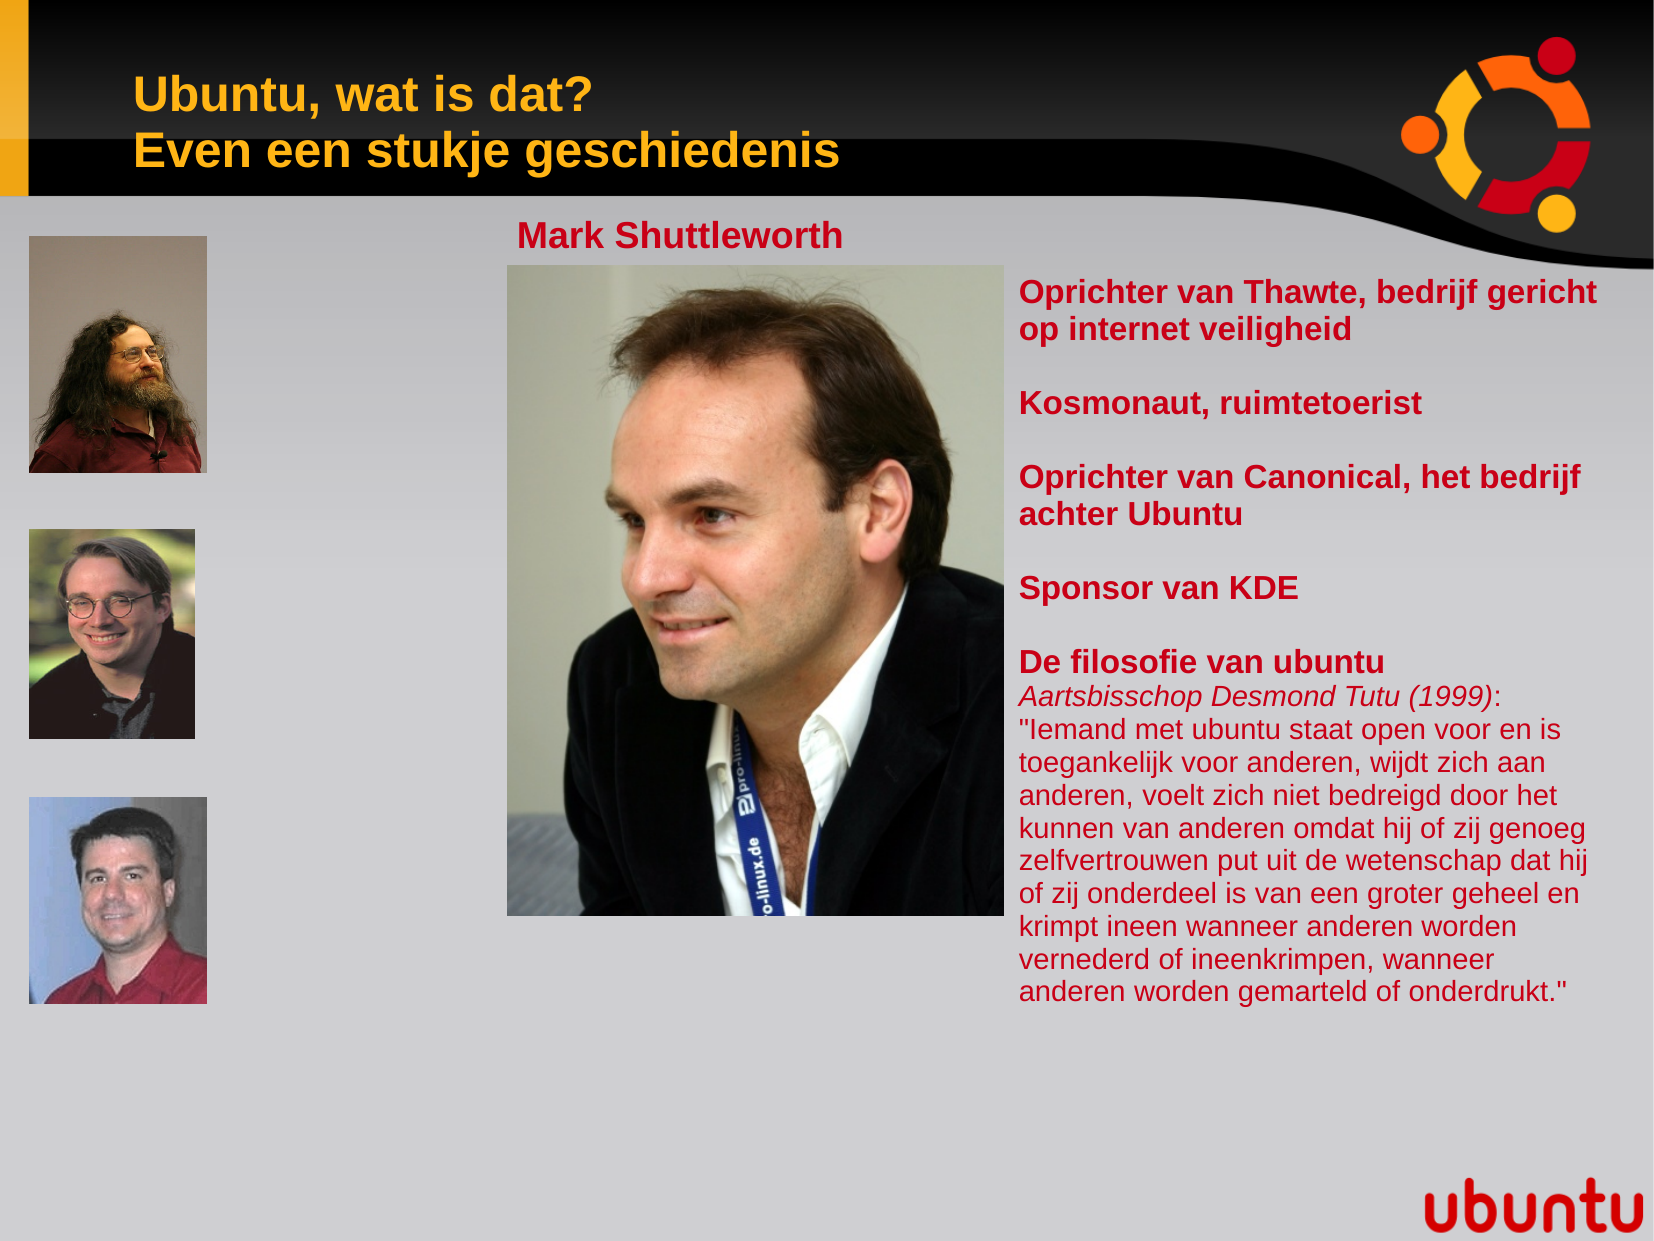

Ubuntu, wat is dat?
Even een stukje geschiedenis
Mark Shuttleworth
Oprichter van Thawte, bedrijf gericht op internet veiligheid
Kosmonaut, ruimtetoerist
Oprichter van Canonical, het bedrijf achter Ubuntu
Sponsor van KDE
De filosofie van ubuntu
Aartsbisschop Desmond Tutu (1999): "Iemand met ubuntu staat open voor en is toegankelijk voor anderen, wijdt zich aan anderen, voelt zich niet bedreigd door het kunnen van anderen omdat hij of zij genoeg zelfvertrouwen put uit de wetenschap dat hij of zij onderdeel is van een groter geheel en krimpt ineen wanneer anderen worden vernederd of ineenkrimpen, wanneer anderen worden gemarteld of onderdrukt."